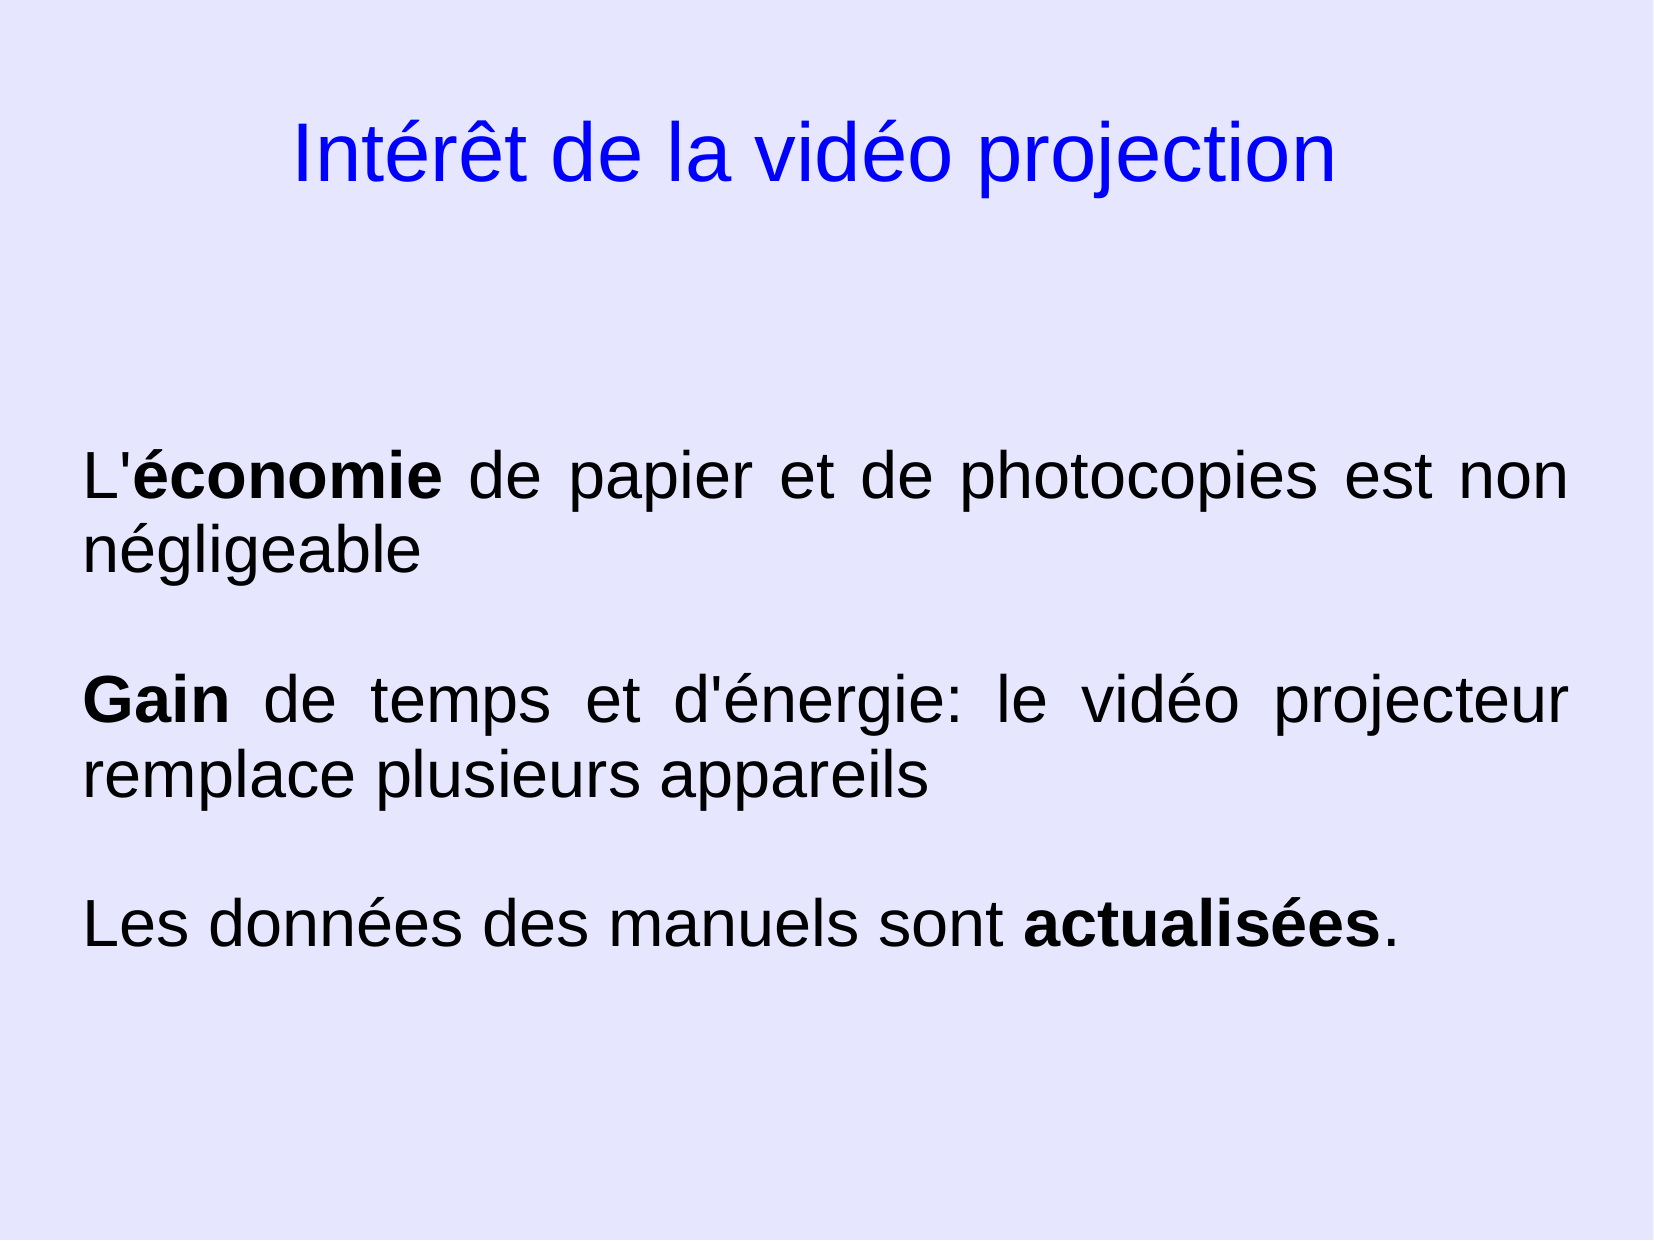

# Intérêt de la vidéo projection
L'économie de papier et de photocopies est non négligeable
Gain de temps et d'énergie: le vidéo projecteur remplace plusieurs appareils
Les données des manuels sont actualisées.